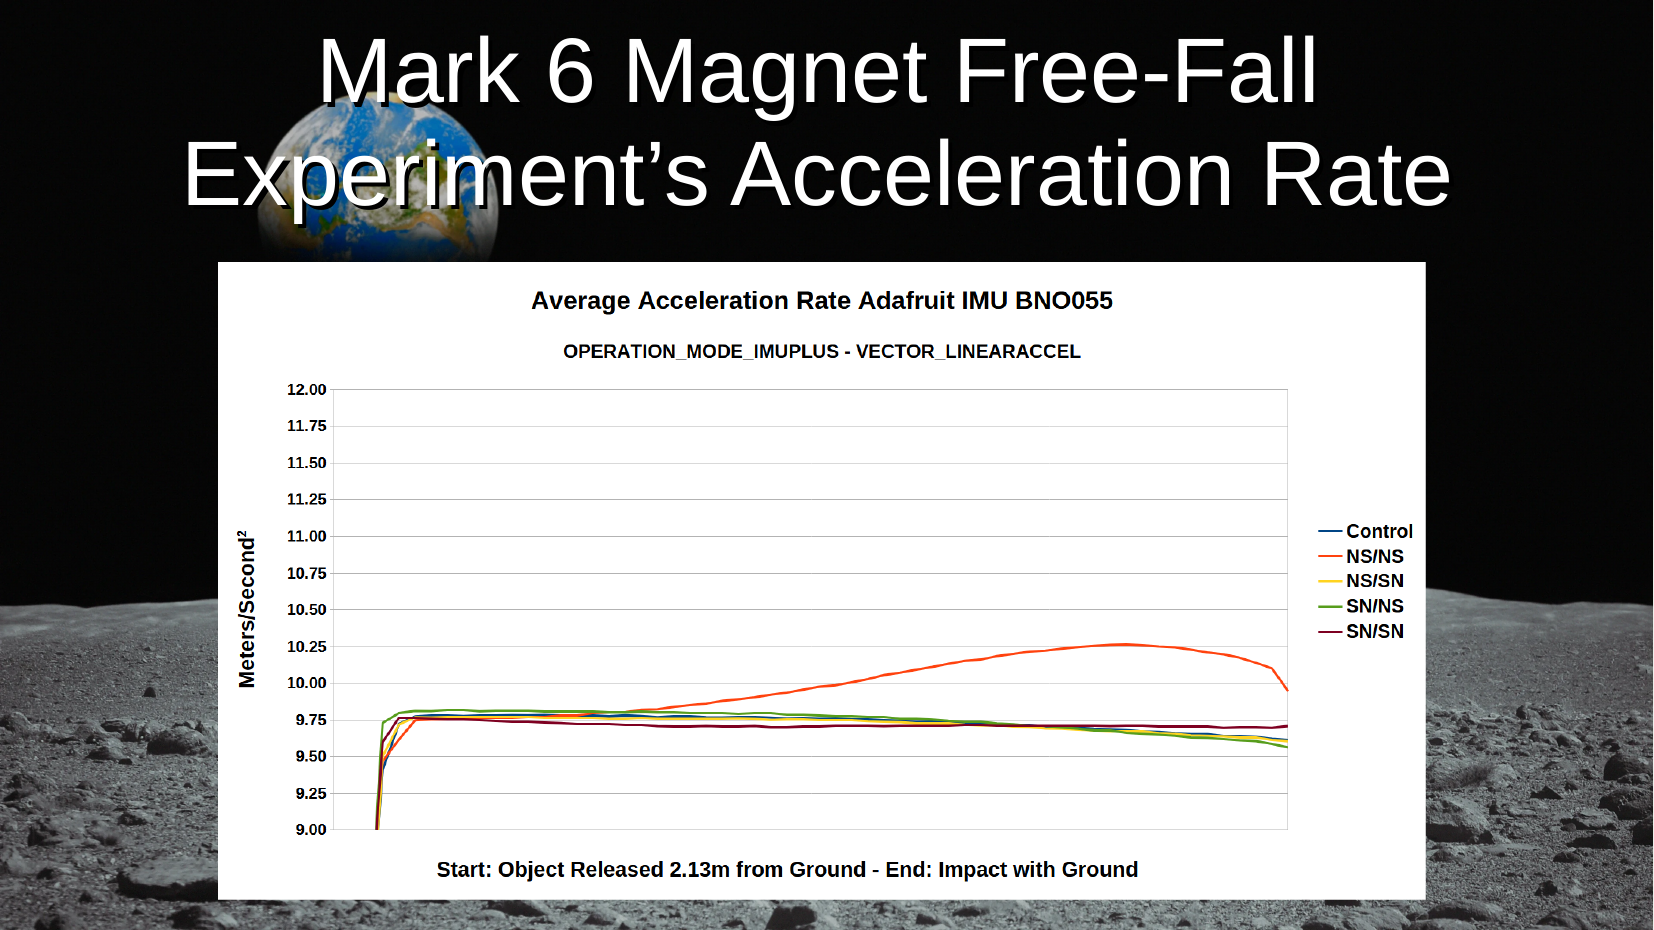

# Mark 6 Magnet Free-Fall Experiment’s Acceleration Rate